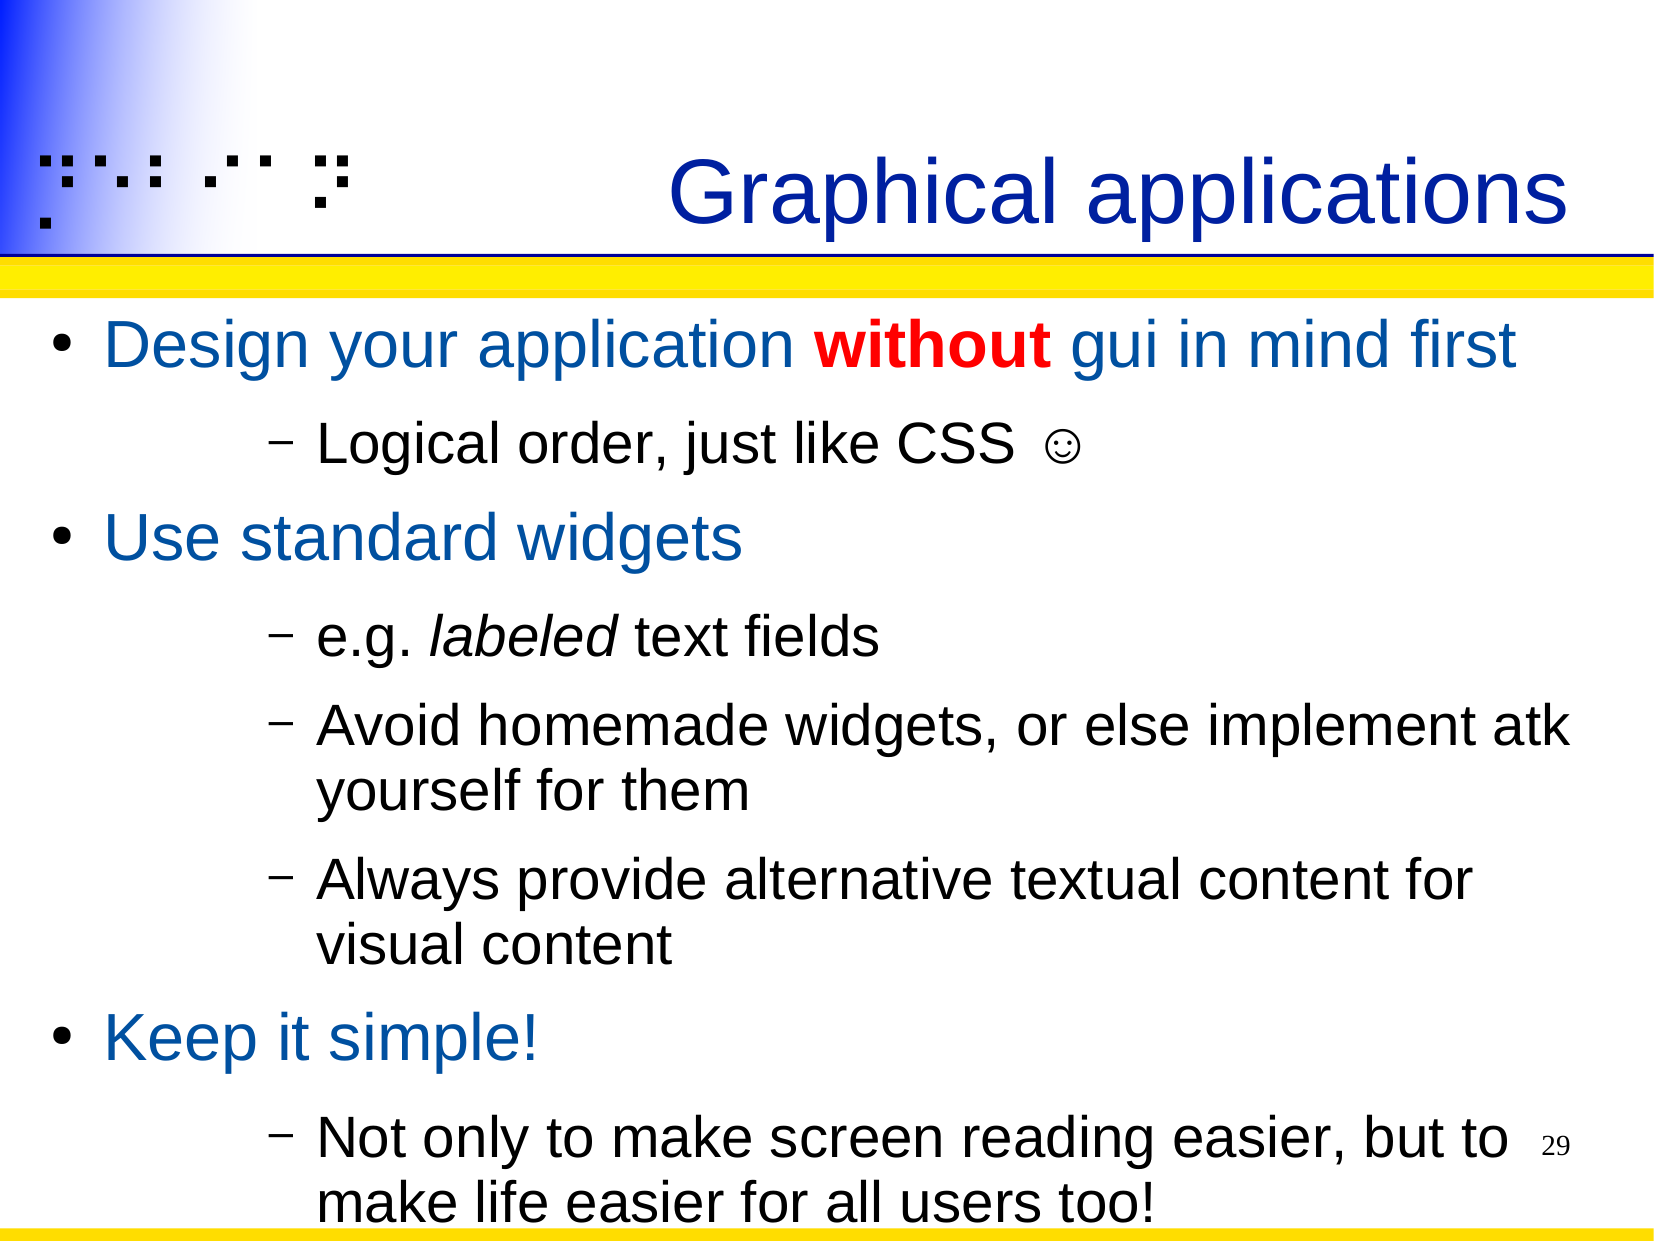

# Graphical applications
Design your application without gui in mind first
Logical order, just like CSS ☺
Use standard widgets
e.g. labeled text fields
Avoid homemade widgets, or else implement atk yourself for them
Always provide alternative textual content for visual content
Keep it simple!
Not only to make screen reading easier, but to make life easier for all users too!
29